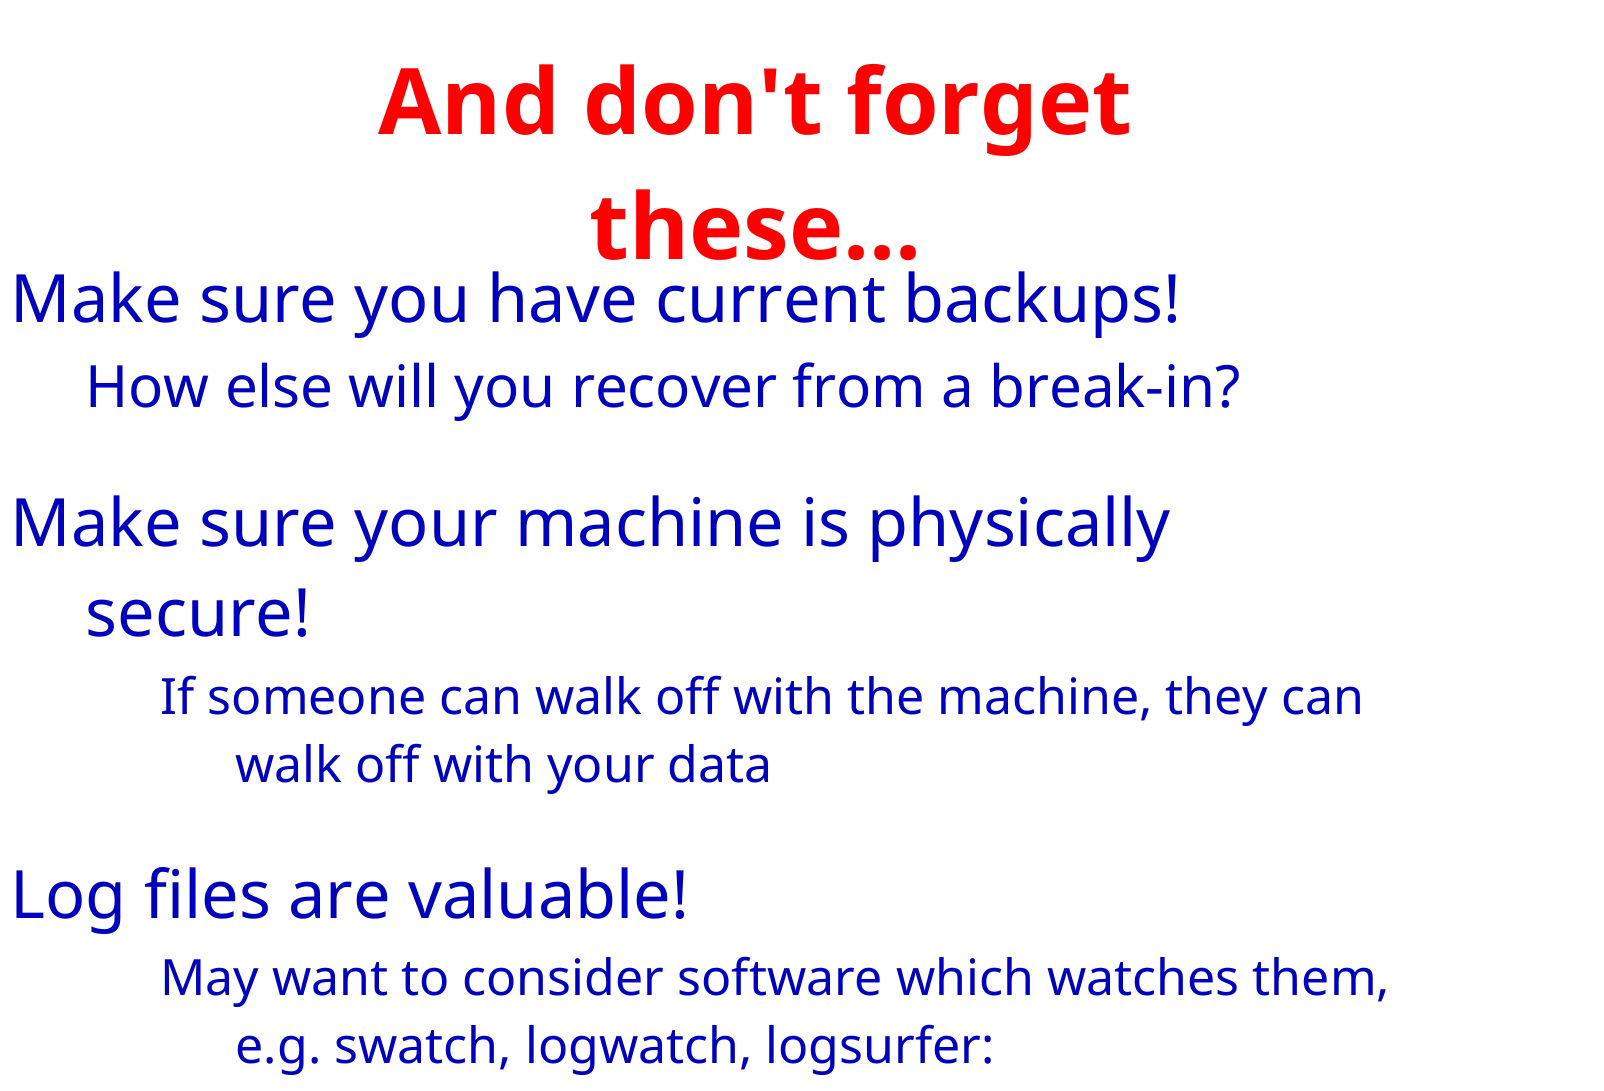

# And don't forget these...
Make sure you have current backups!
How else will you recover from a break-in?
Make sure your machine is physically secure!
If someone can walk off with the machine, they can walk off with your data
Log files are valuable!
May want to consider software which watches them, e.g. swatch, logwatch, logsurfer:
tail -f /var/log/messages
http://www.nsrc.org/security/#logging